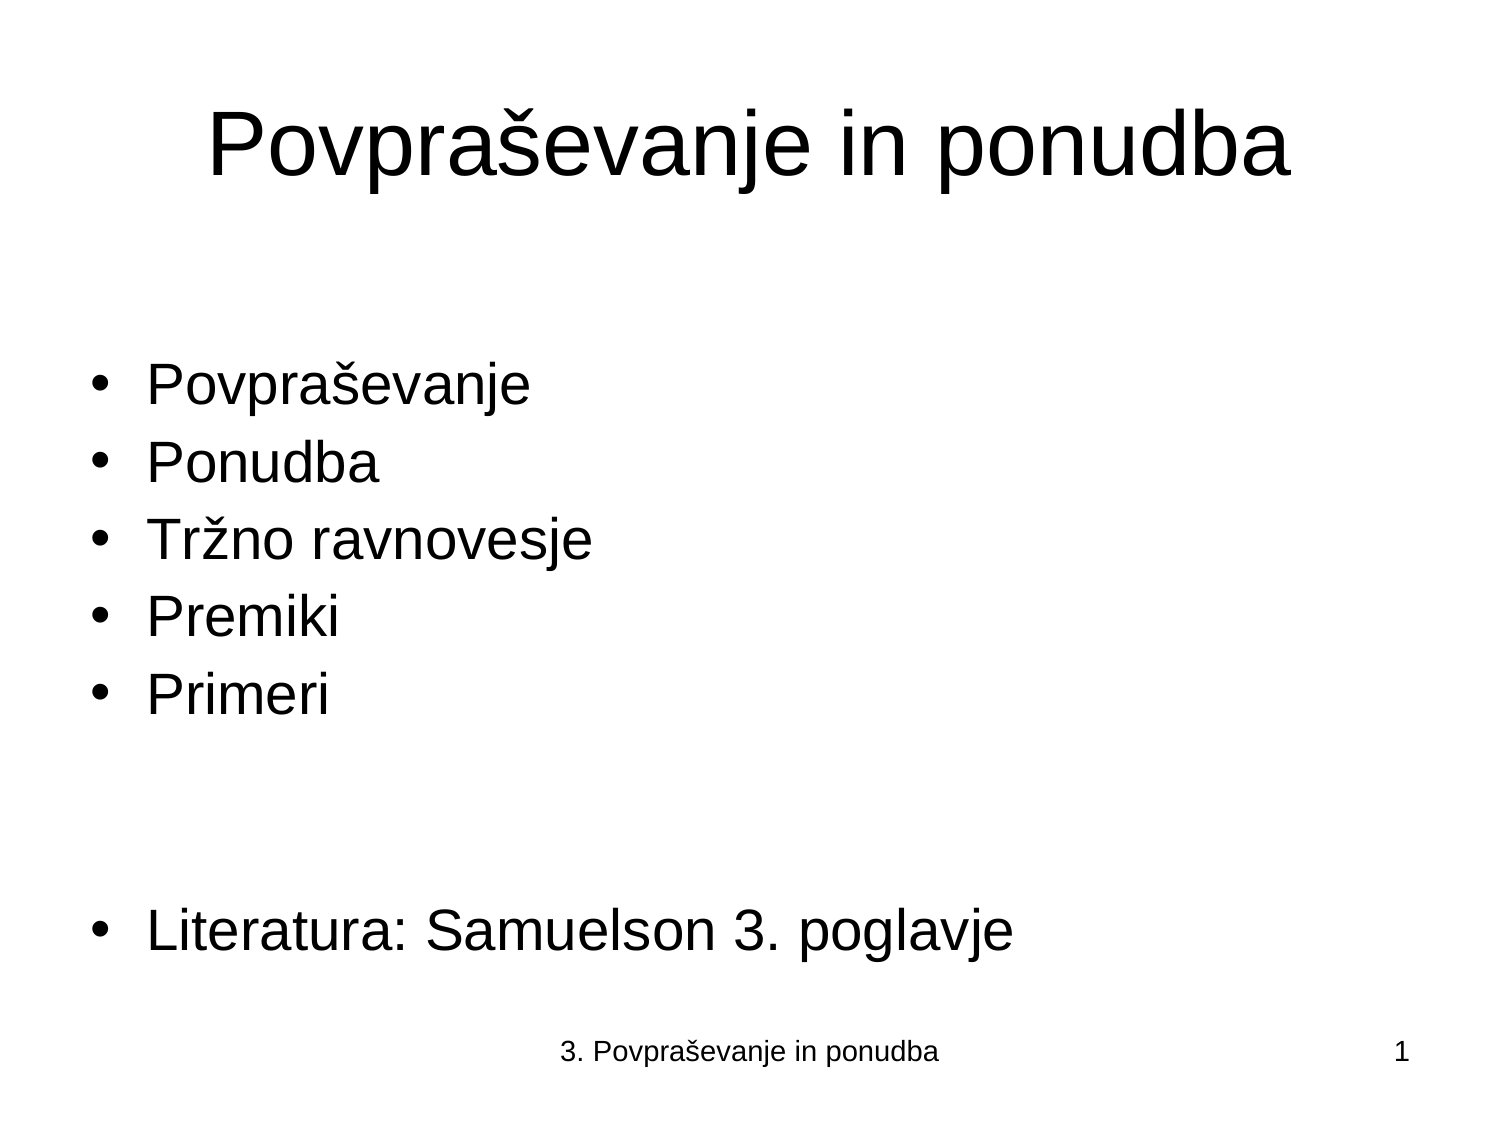

# Povpraševanje in ponudba
Povpraševanje
Ponudba
Tržno ravnovesje
Premiki
Primeri
Literatura: Samuelson 3. poglavje
3. Povpraševanje in ponudba